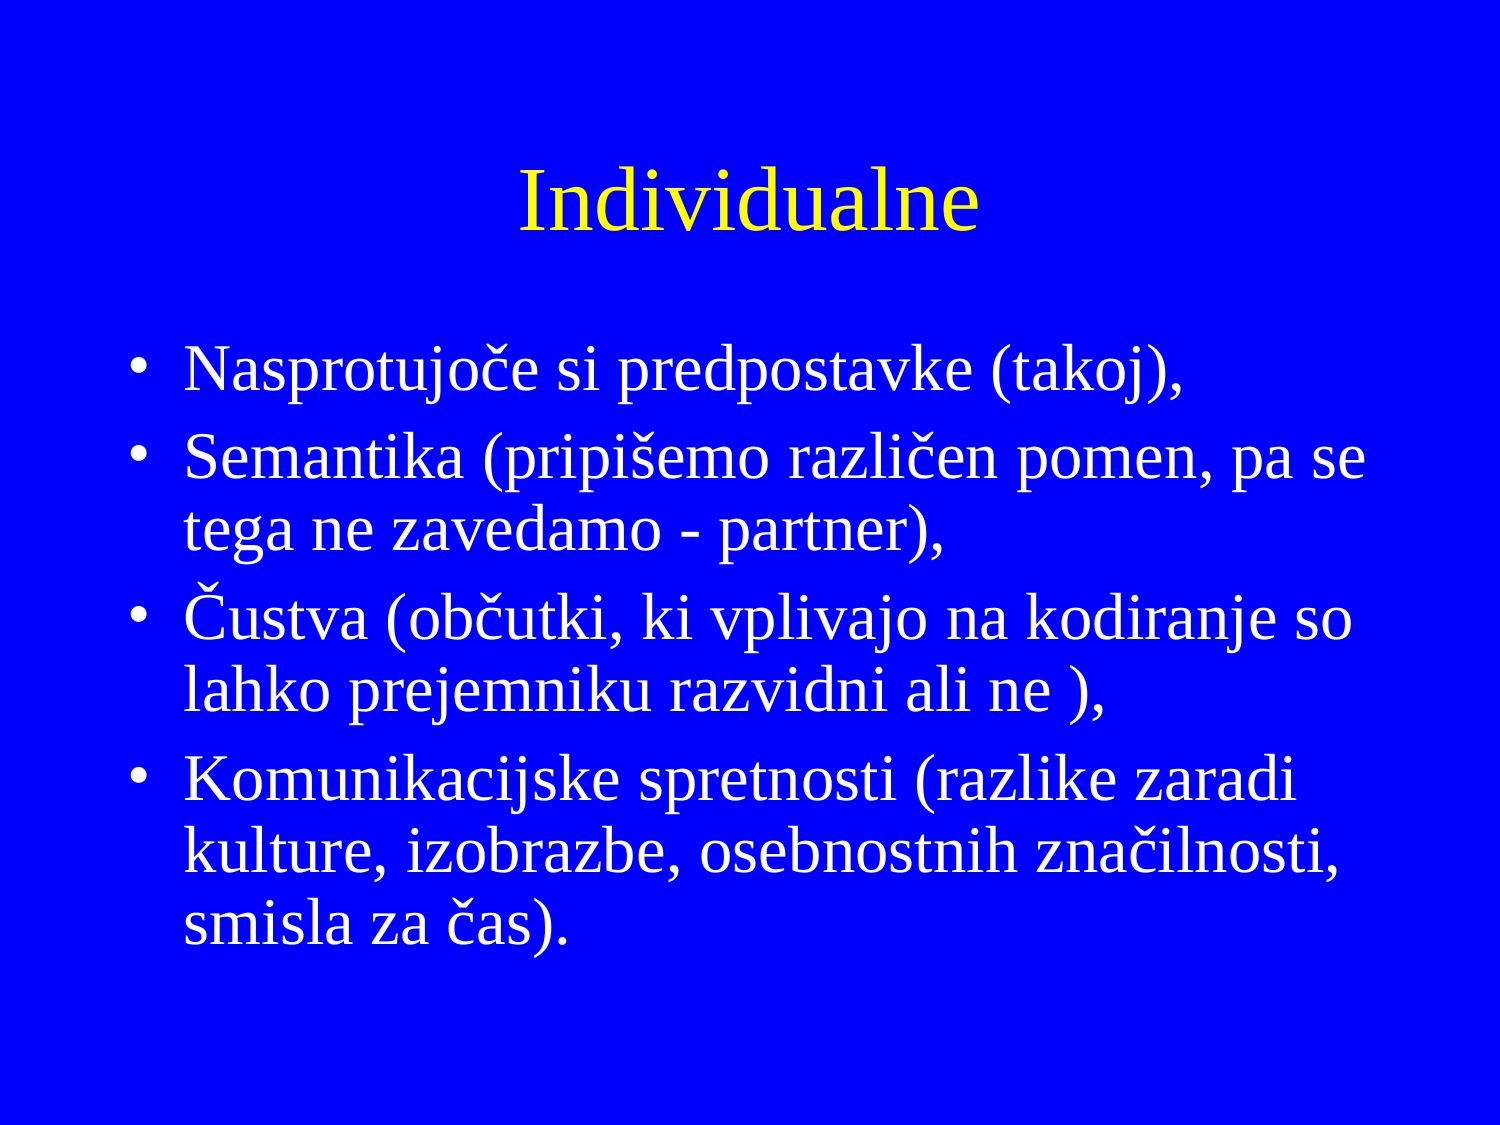

# Individualne
Nasprotujoče si predpostavke (takoj),
Semantika (pripišemo različen pomen, pa se tega ne zavedamo - partner),
Čustva (občutki, ki vplivajo na kodiranje so lahko prejemniku razvidni ali ne ),
Komunikacijske spretnosti (razlike zaradi kulture, izobrazbe, osebnostnih značilnosti, smisla za čas).